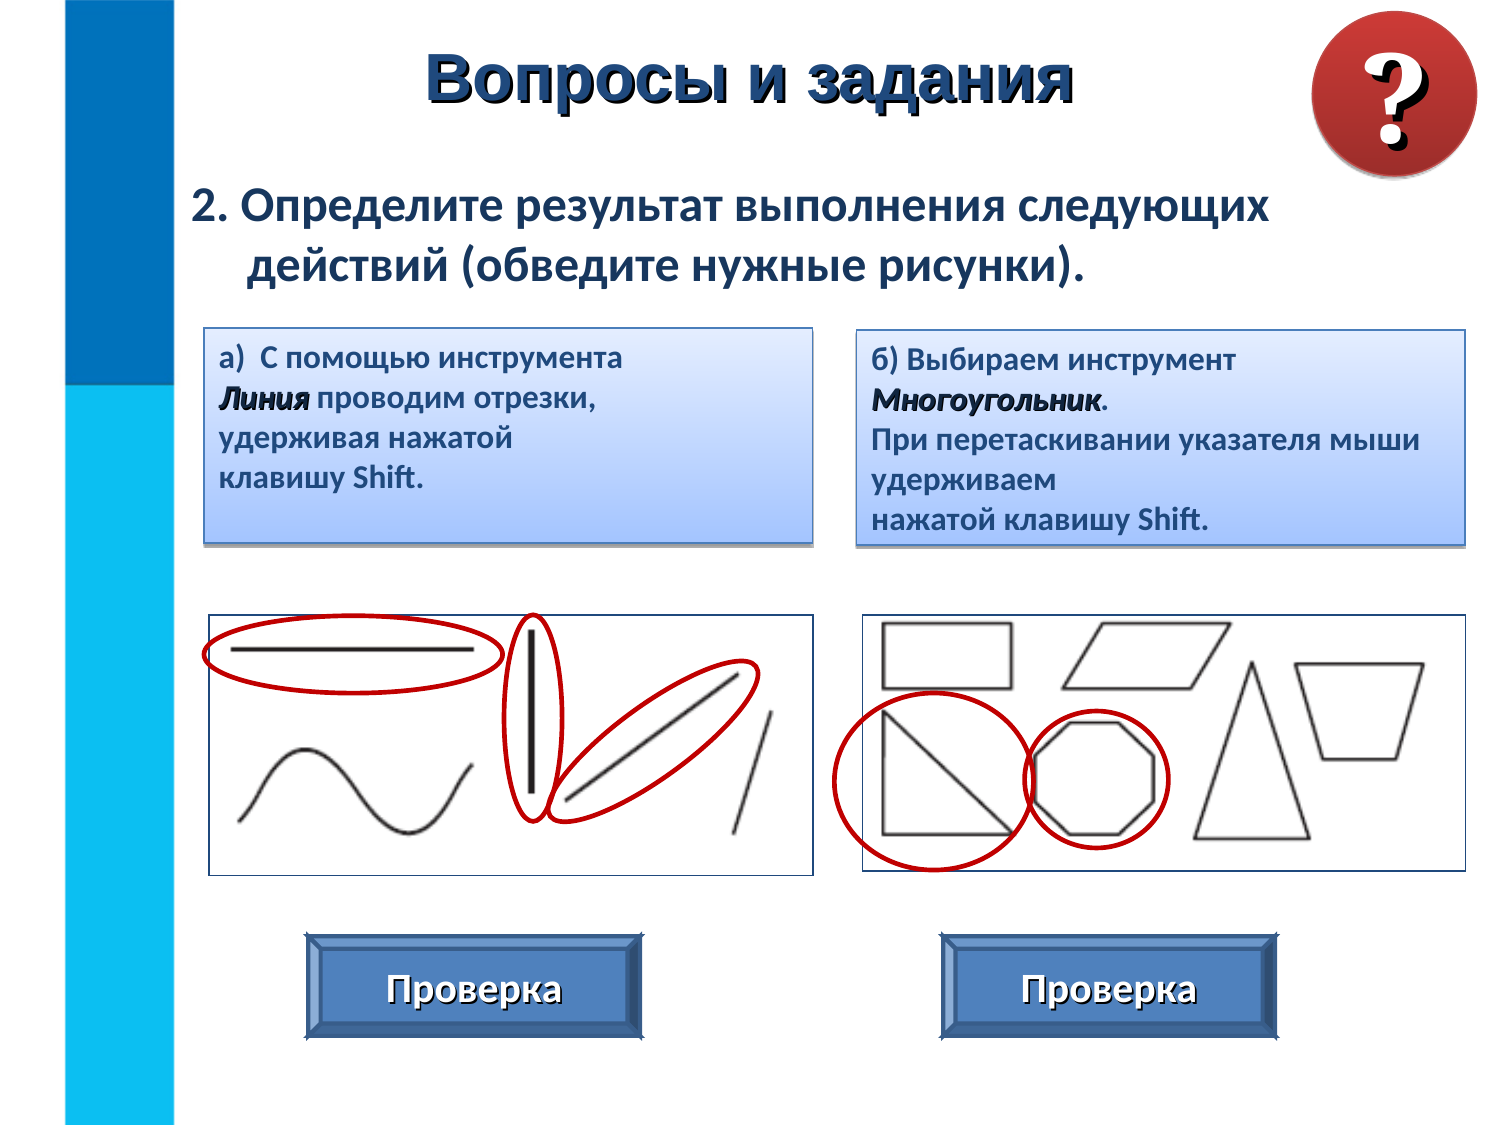

Вопросы и задания
?
# 2. Определите результат выполнения следующих действий (обведите нужные рисунки).
а) С помощью инструмента
Линия проводим отрезки,
удерживая нажатой
клавишу Shift.
б) Выбираем инструмент
Многоугольник.
При перетаскивании указателя мыши удерживаем
нажатой клавишу Shift.
Проверка
Проверка